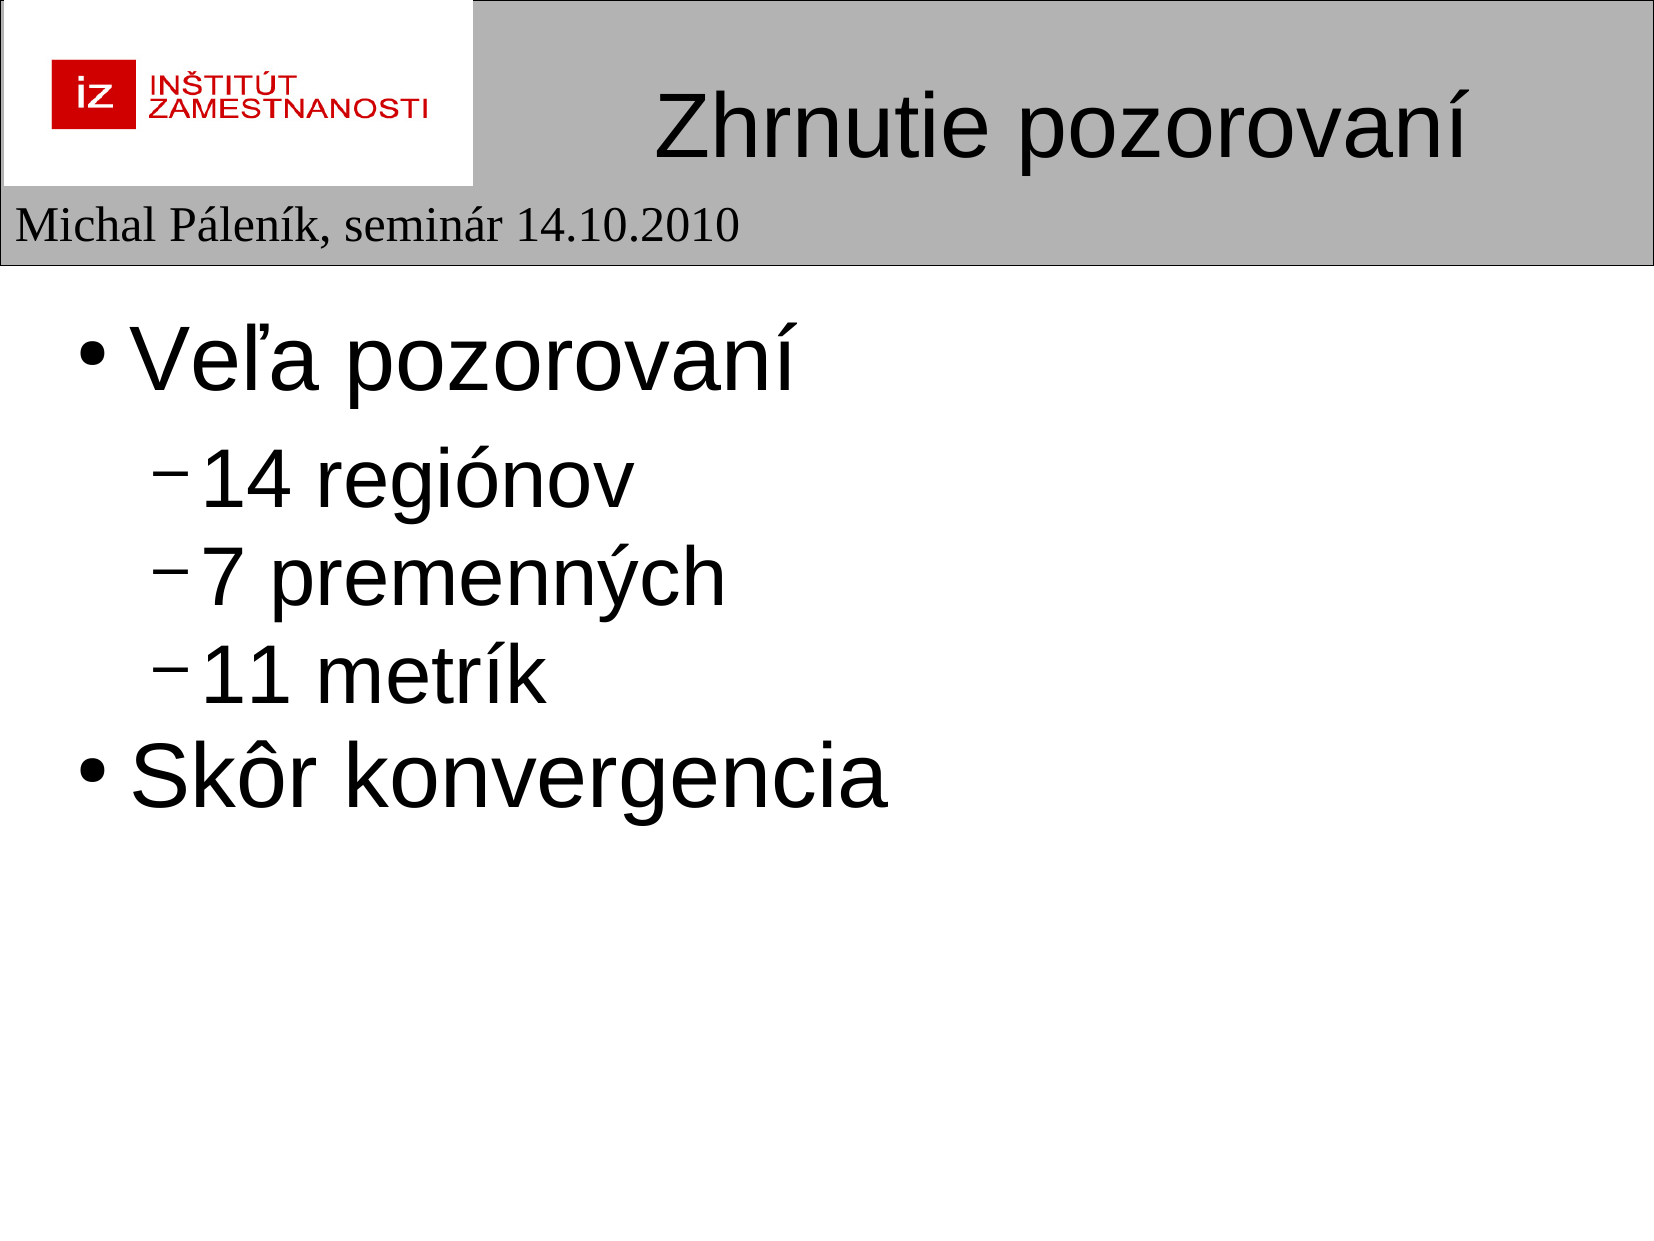

# Zhrnutie pozorovaní
Veľa pozorovaní
14 regiónov
7 premenných
11 metrík
Skôr konvergencia